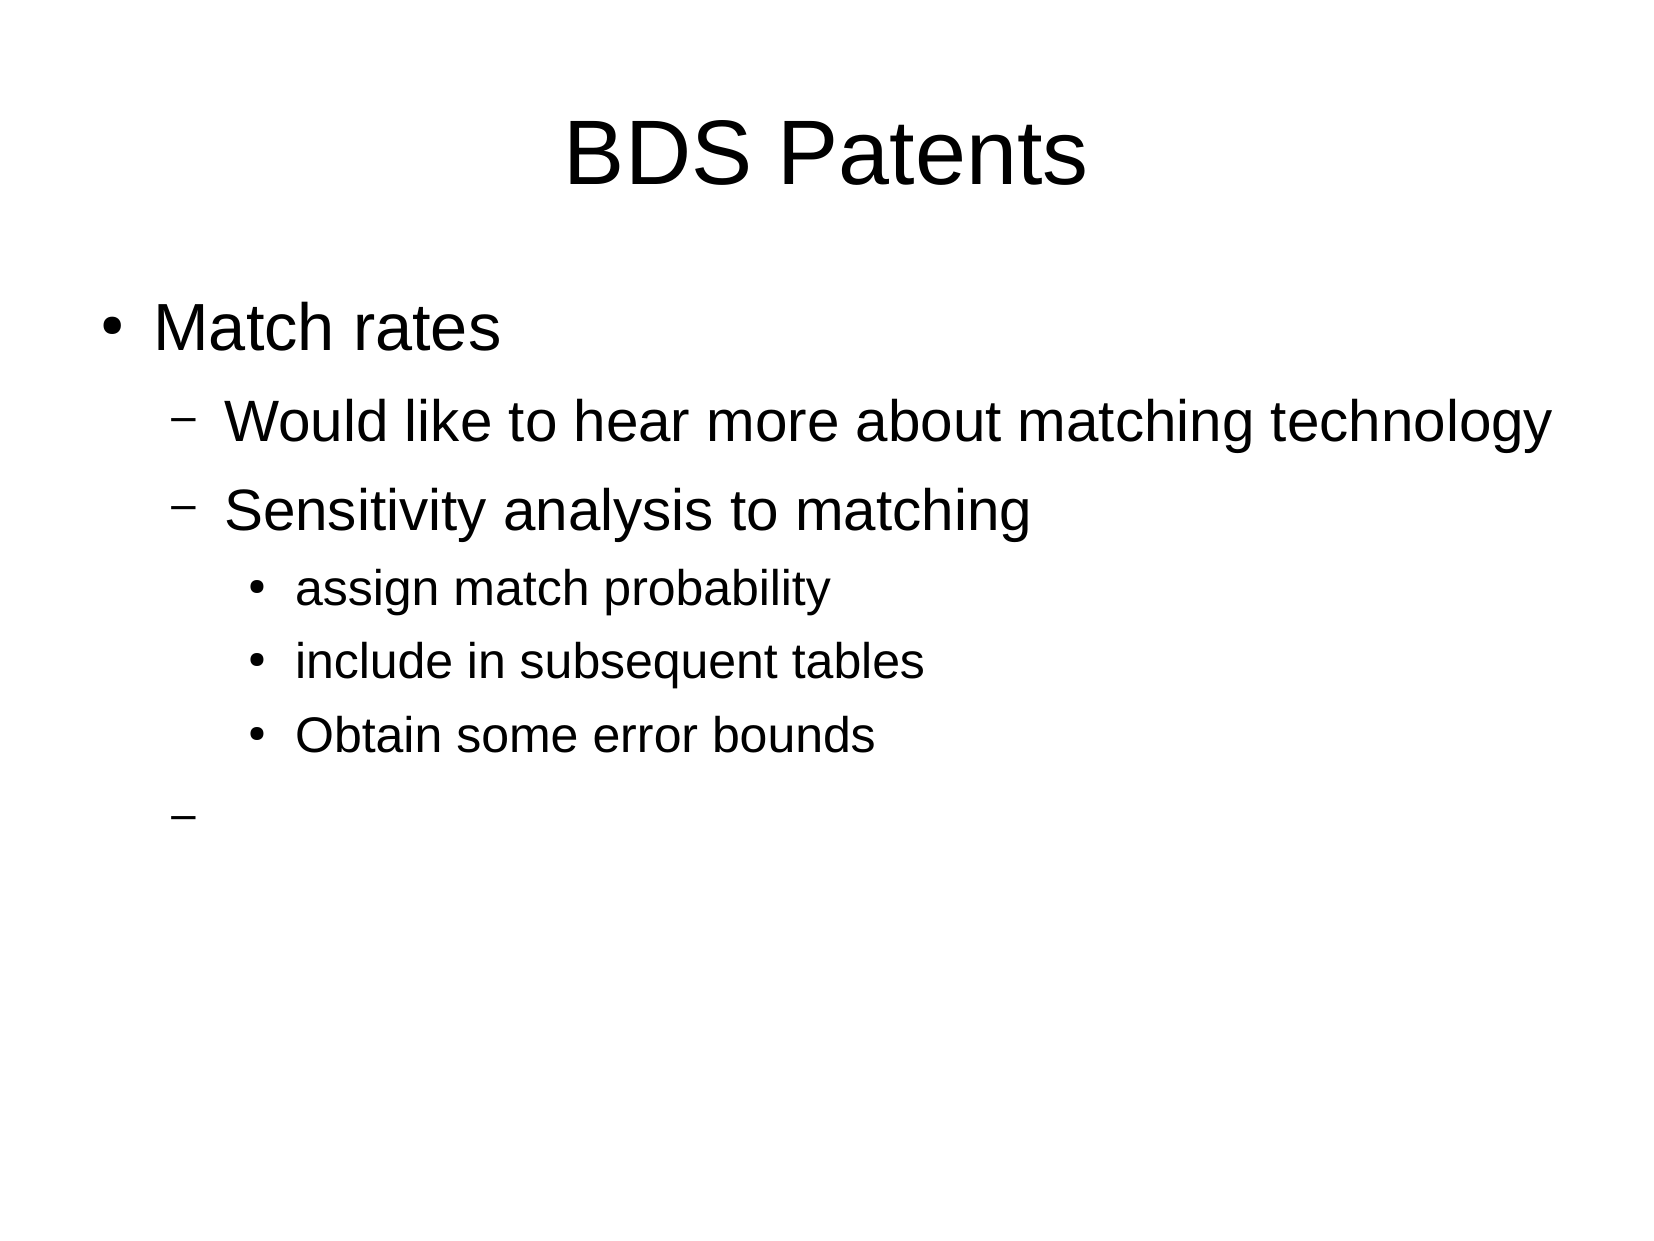

# BDS Patents
Match rates
Would like to hear more about matching technology
Sensitivity analysis to matching
assign match probability
include in subsequent tables
Obtain some error bounds